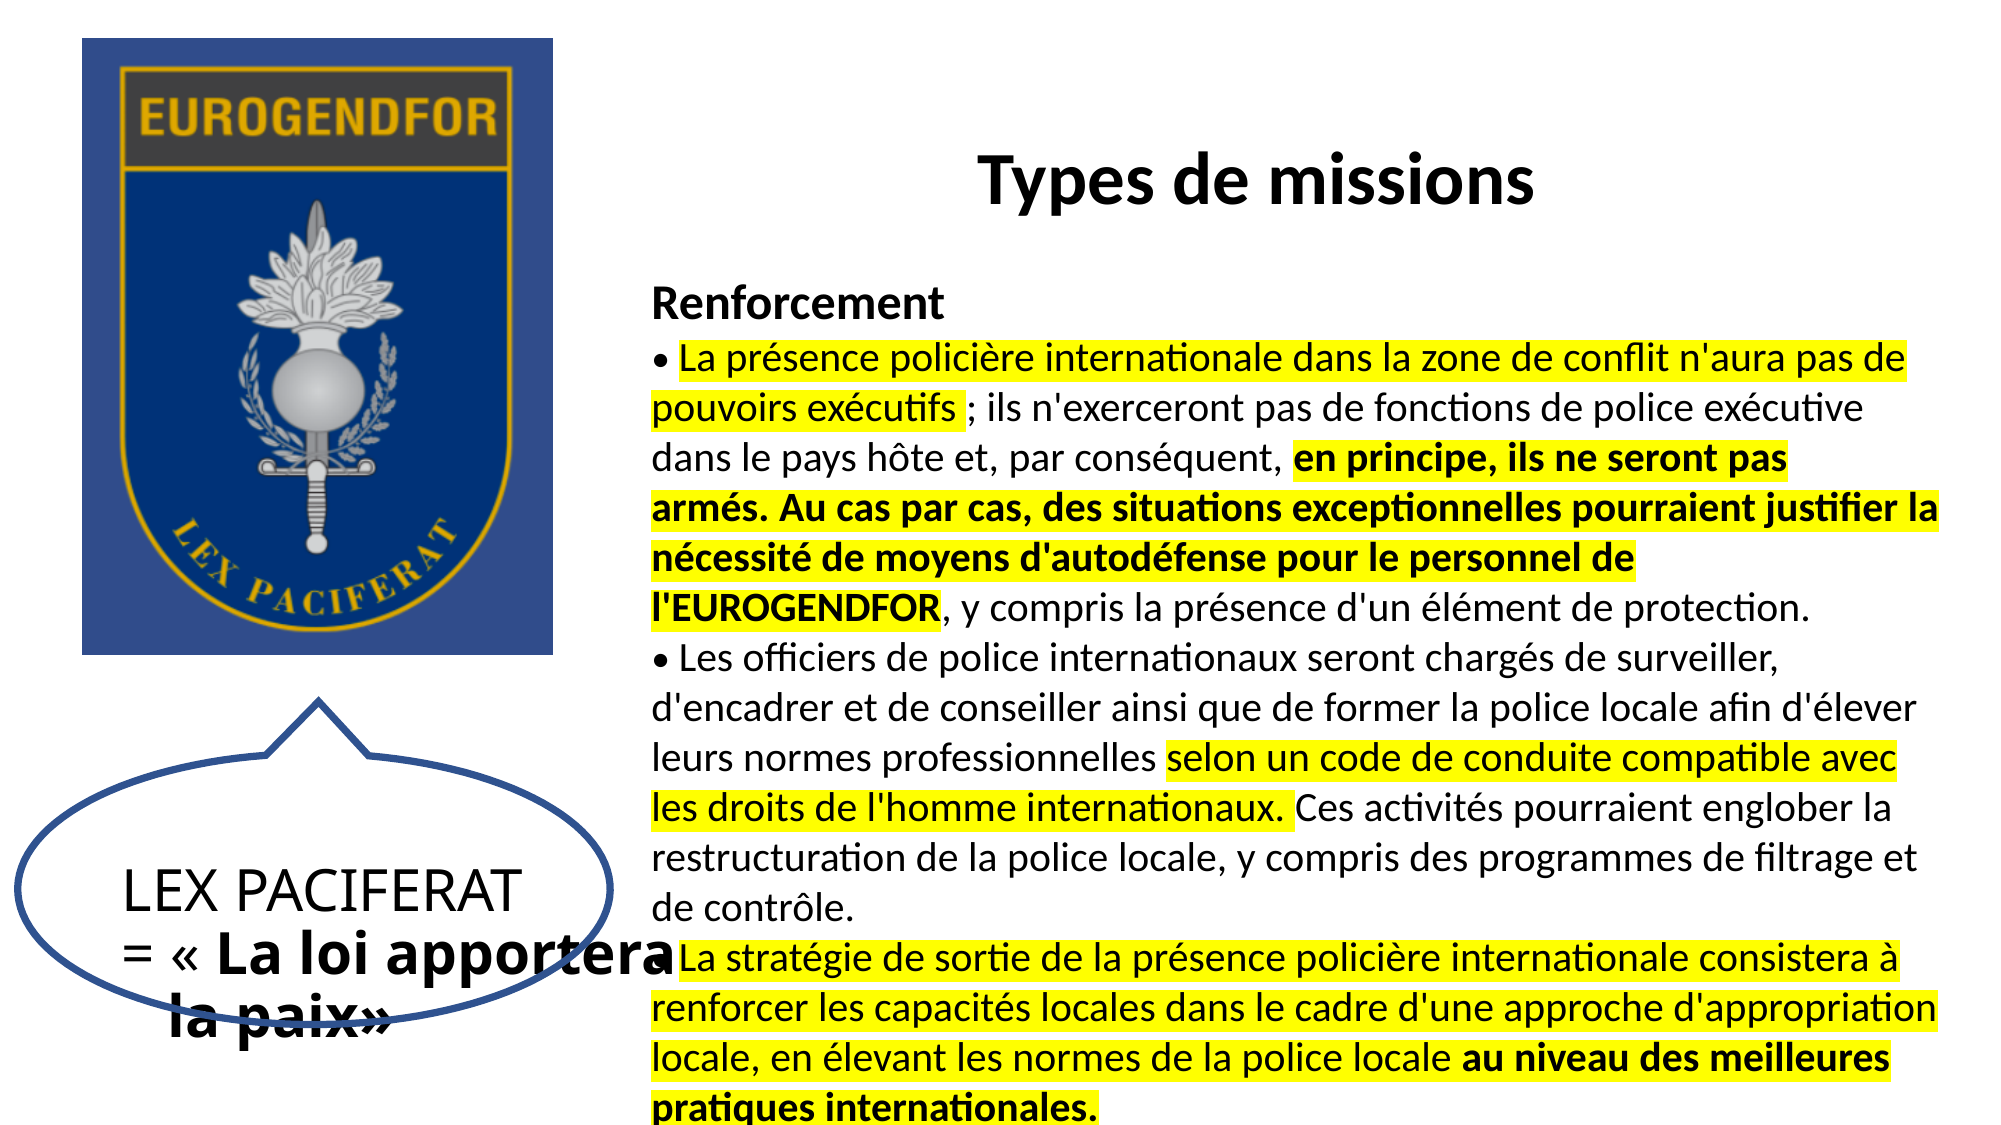

Types de missions
Renforcement
• La présence policière internationale dans la zone de conflit n'aura pas de pouvoirs exécutifs ; ils n'exerceront pas de fonctions de police exécutive dans le pays hôte et, par conséquent, en principe, ils ne seront pas armés. Au cas par cas, des situations exceptionnelles pourraient justifier la nécessité de moyens d'autodéfense pour le personnel de l'EUROGENDFOR, y compris la présence d'un élément de protection.
• Les officiers de police internationaux seront chargés de surveiller, d'encadrer et de conseiller ainsi que de former la police locale afin d'élever leurs normes professionnelles selon un code de conduite compatible avec les droits de l'homme internationaux. Ces activités pourraient englober la restructuration de la police locale, y compris des programmes de filtrage et de contrôle.
• La stratégie de sortie de la présence policière internationale consistera à renforcer les capacités locales dans le cadre d'une approche d'appropriation locale, en élevant les normes de la police locale au niveau des meilleures pratiques internationales.
# LEX PACIFERAT = « La loi apportera la paix»